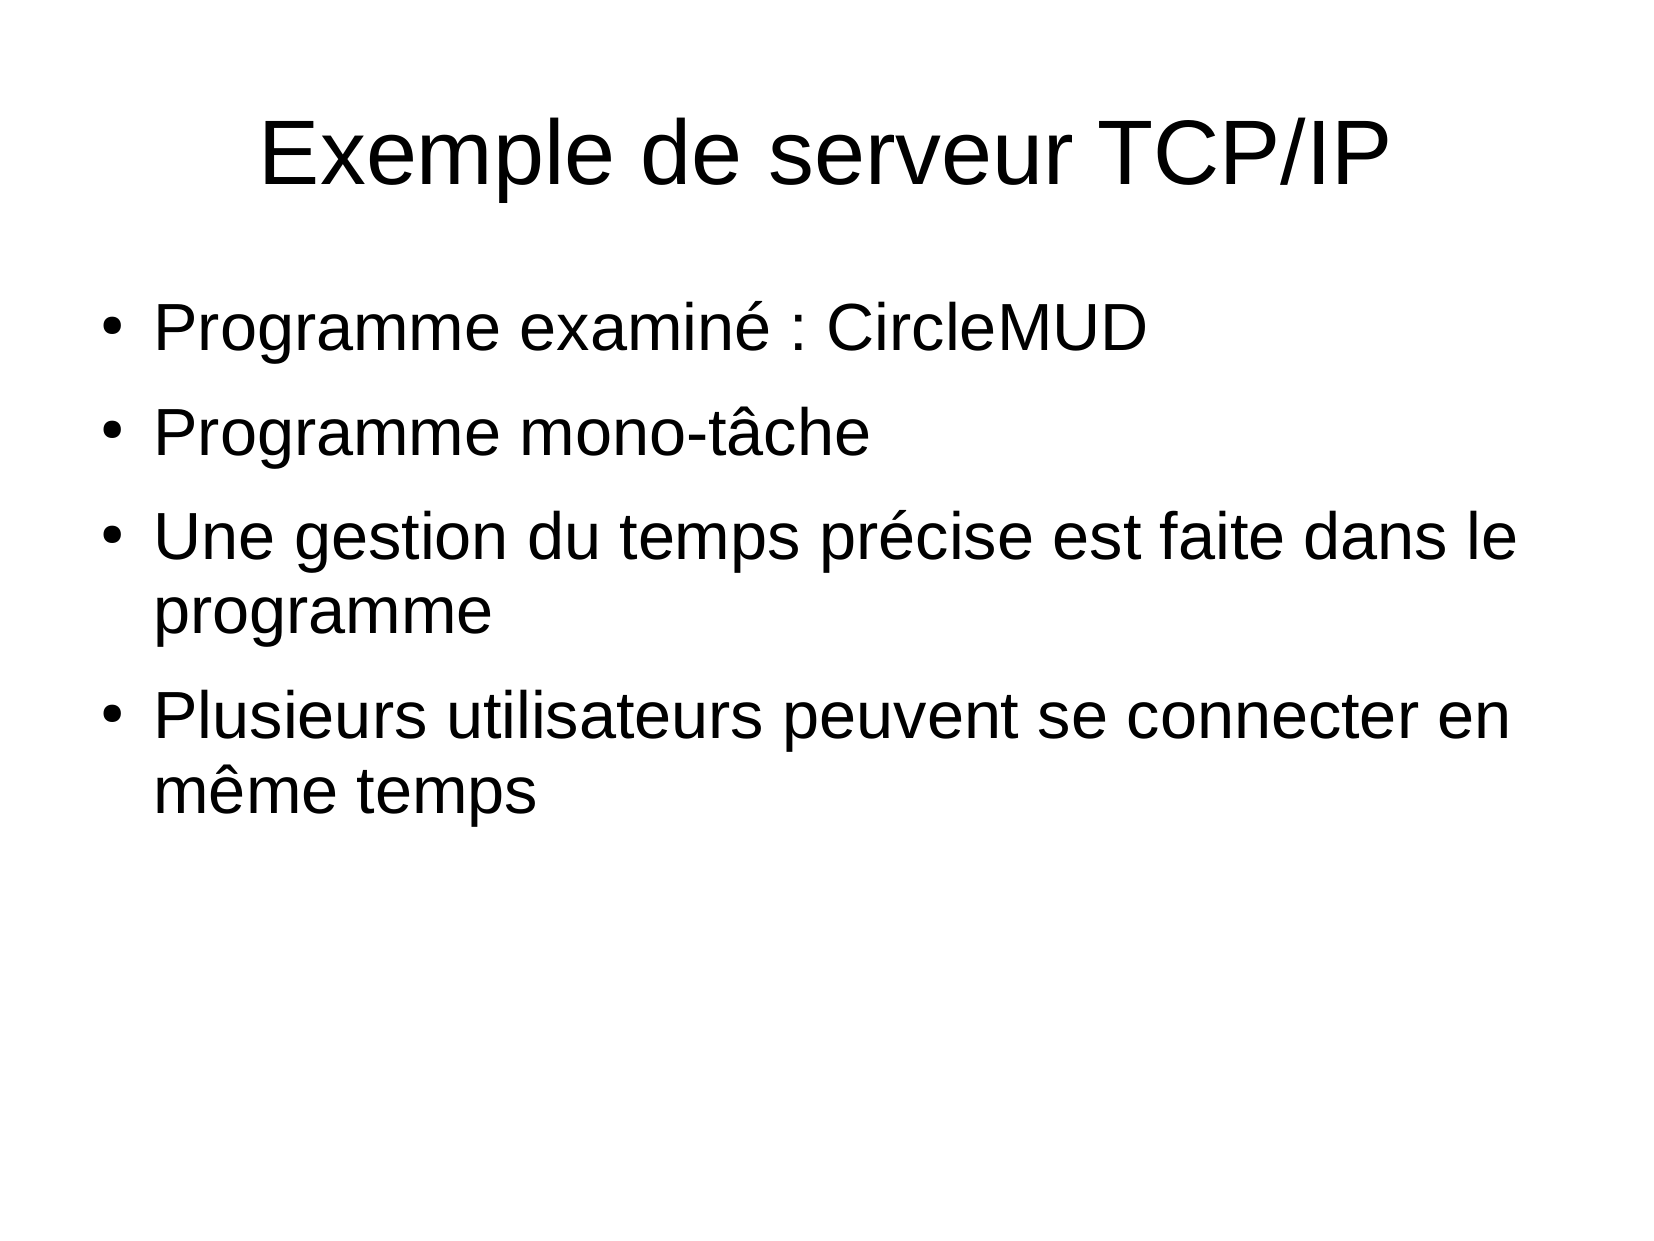

# Exemple de serveur TCP/IP
Programme examiné : CircleMUD
Programme mono-tâche
Une gestion du temps précise est faite dans le programme
Plusieurs utilisateurs peuvent se connecter en même temps